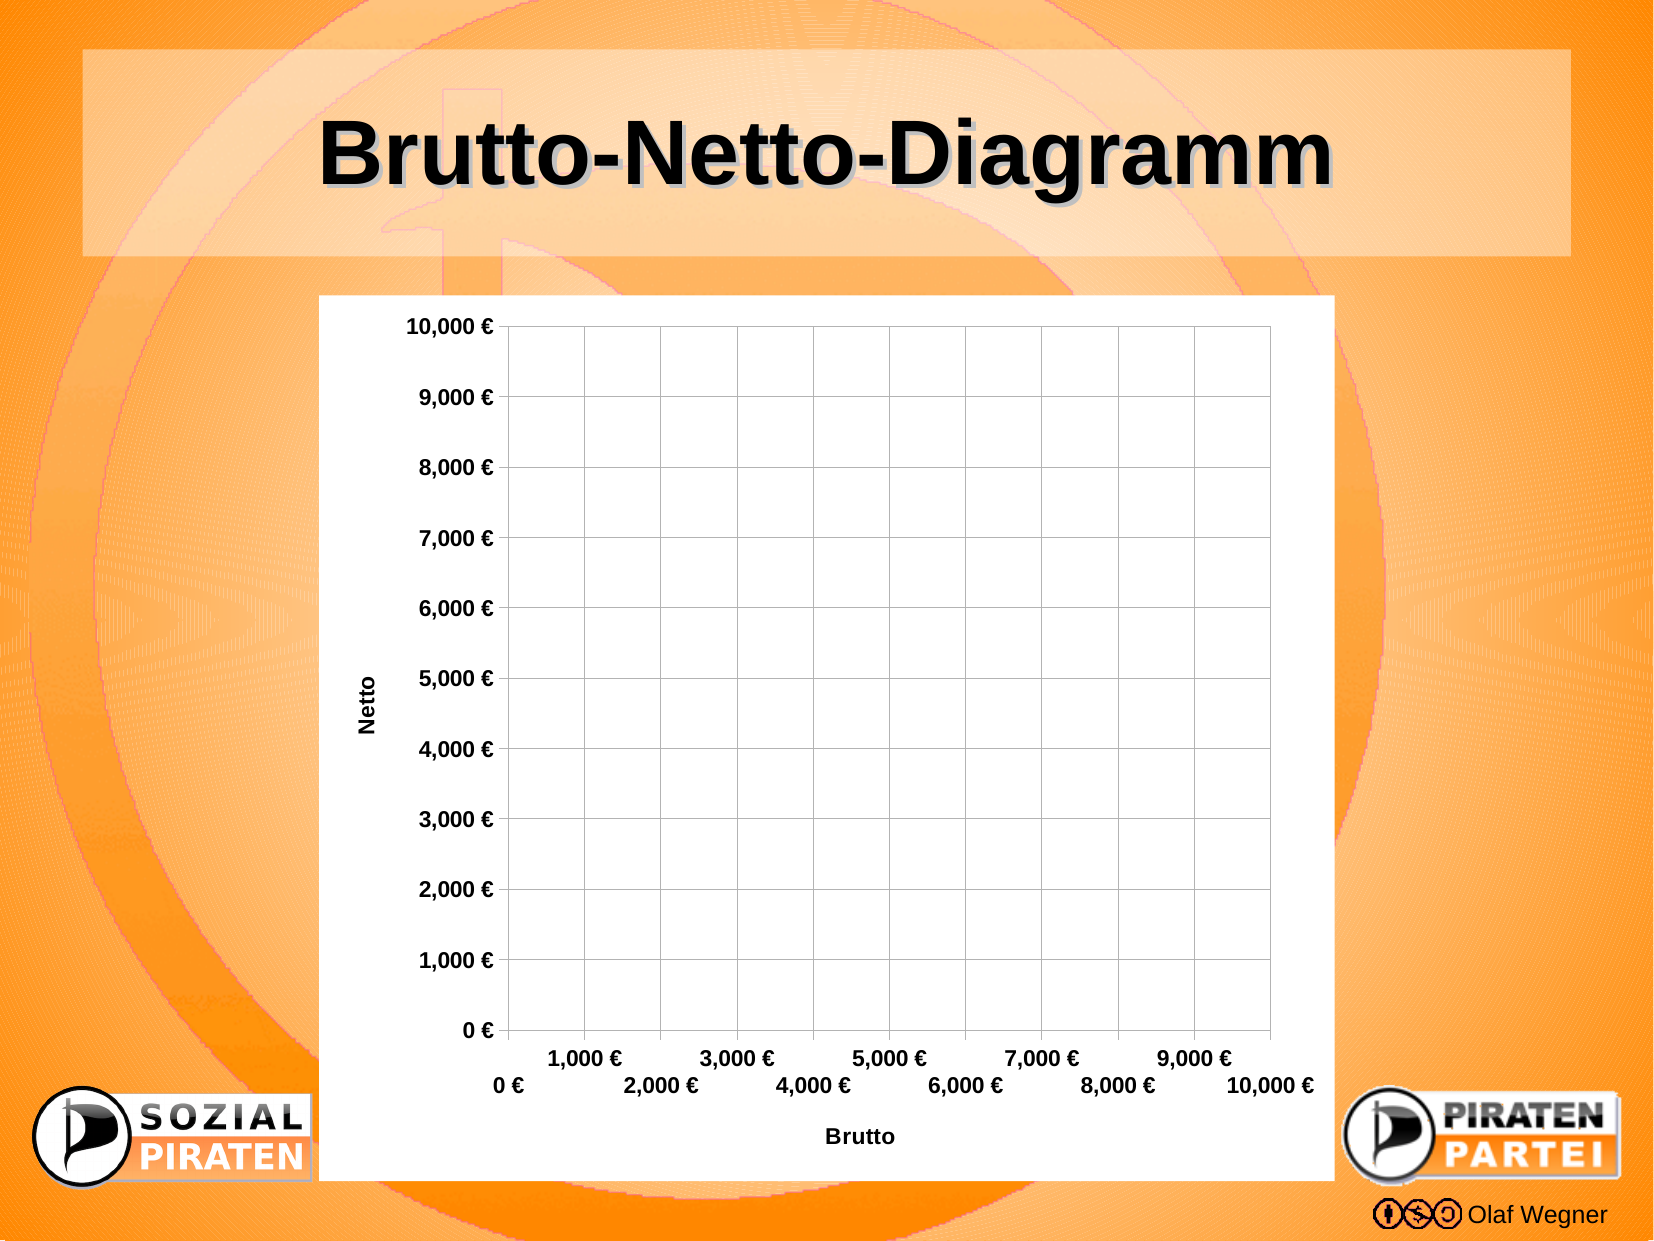

# Brutto-Netto-Diagramm
### Chart
| Category |
|---|
Olaf Wegner